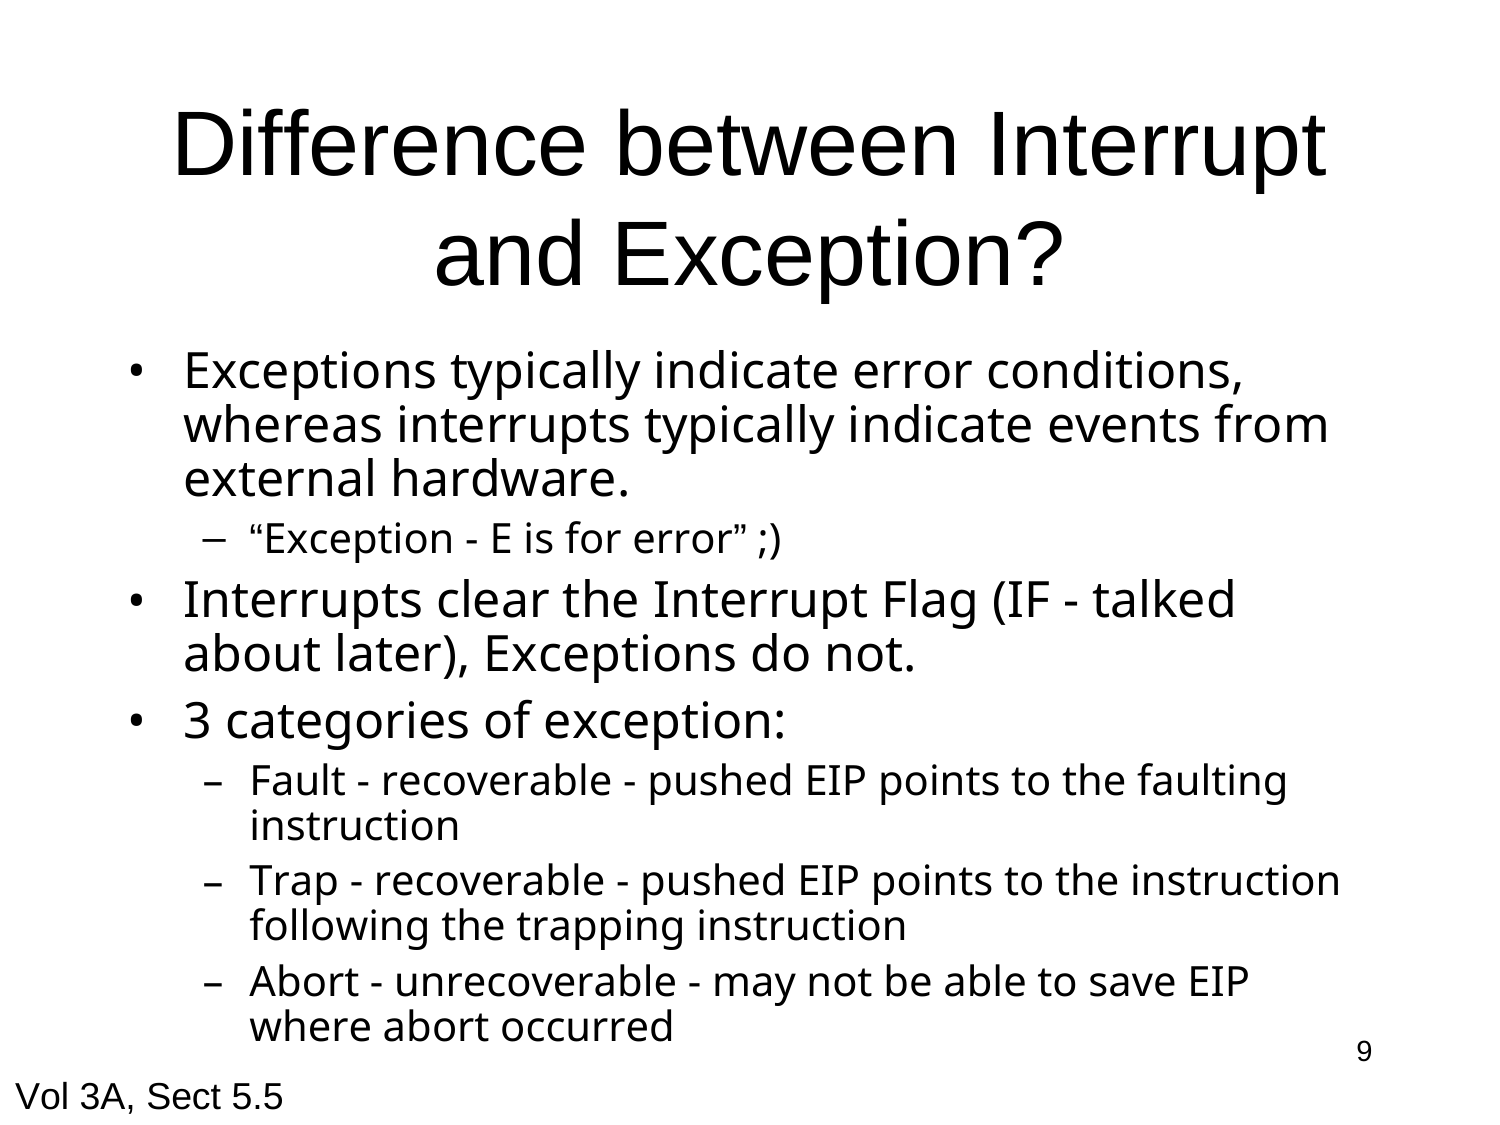

# Difference between Interrupt and Exception?
Exceptions typically indicate error conditions, whereas interrupts typically indicate events from external hardware.
“Exception - E is for error” ;)
Interrupts clear the Interrupt Flag (IF - talked about later), Exceptions do not.
3 categories of exception:
Fault - recoverable - pushed EIP points to the faulting instruction
Trap - recoverable - pushed EIP points to the instruction following the trapping instruction
Abort - unrecoverable - may not be able to save EIP where abort occurred
Vol 3A, Sect 5.5